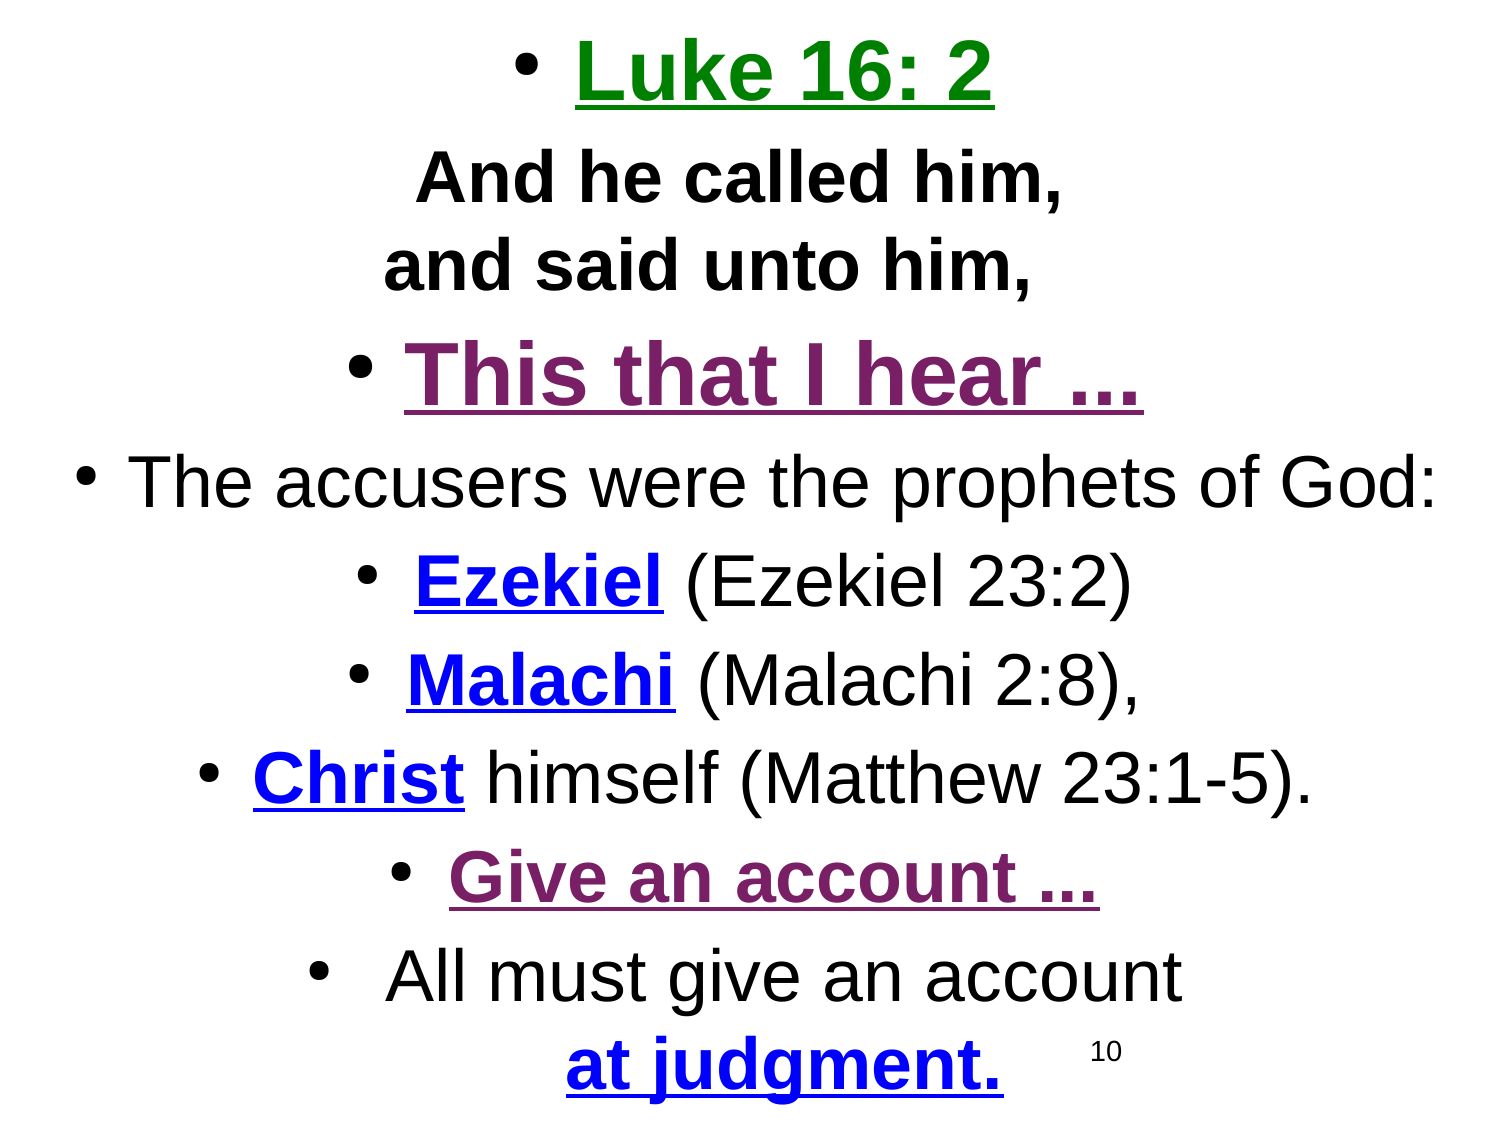

# Luke 16: 2
And he called him,
and said unto him,
This that I hear ...
The accusers were the prophets of God:
Ezekiel (Ezekiel 23:2)
Malachi (Malachi 2:8),
Christ himself (Matthew 23:1-5).
Give an account ...
 All must give an account
at judgment.
10